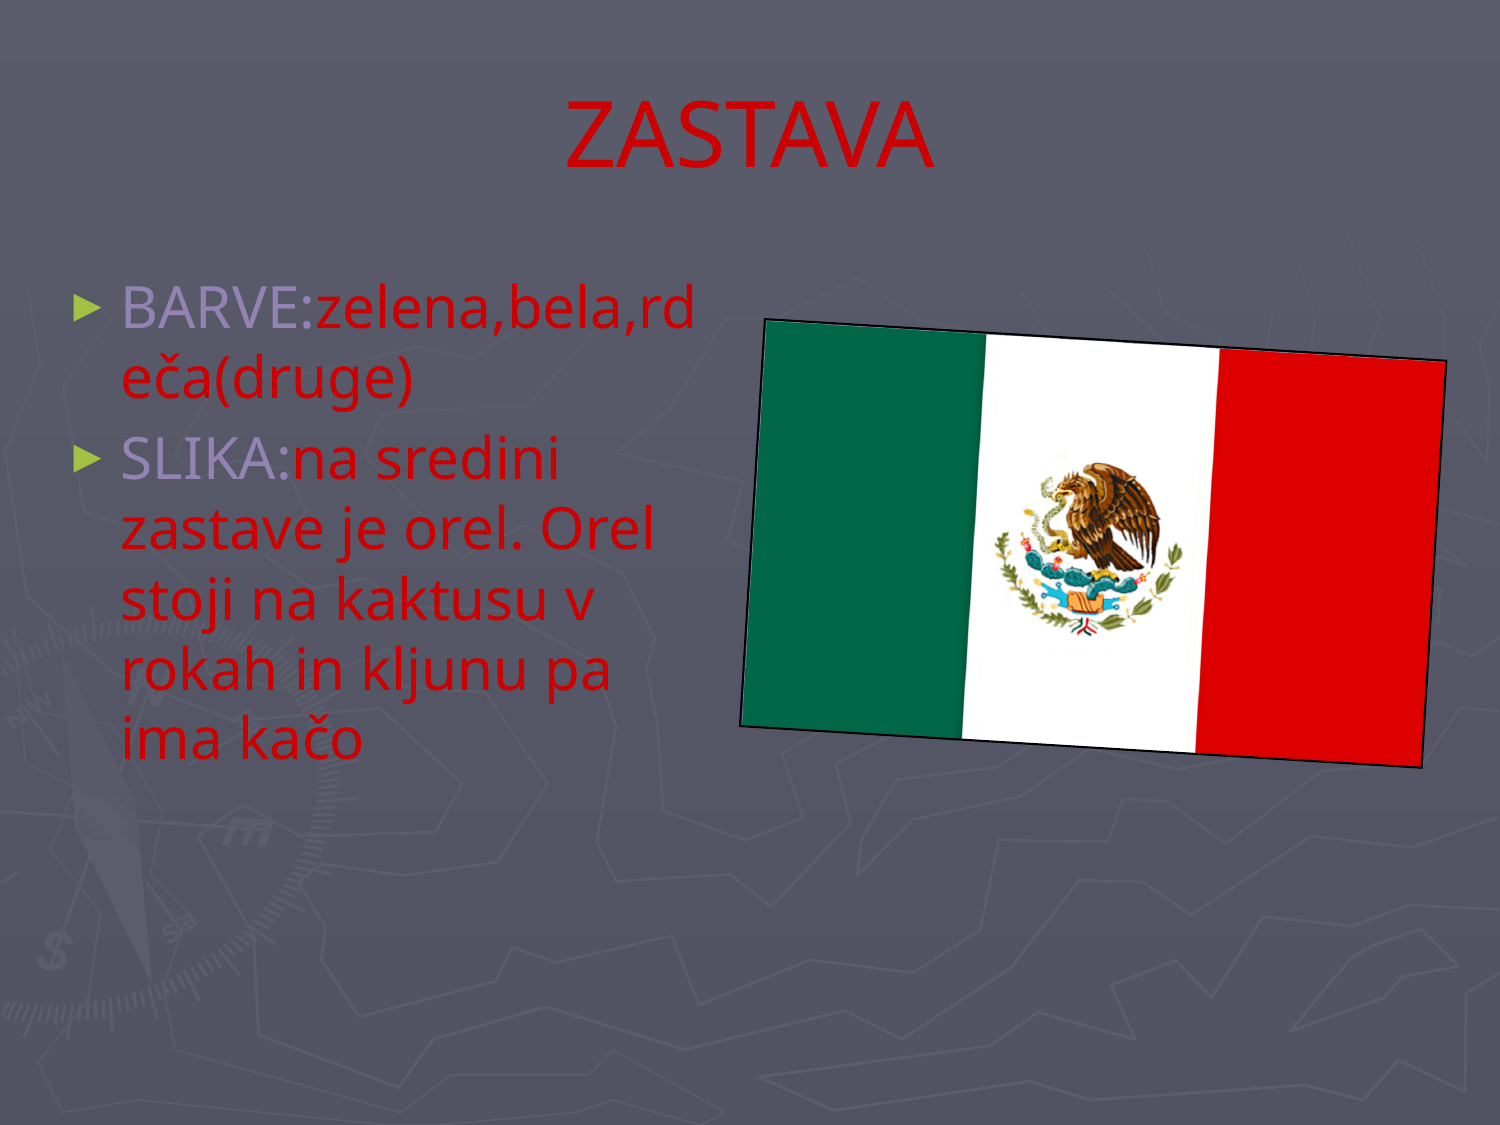

# ZASTAVA
BARVE:zelena,bela,rdeča(druge)
SLIKA:na sredini zastave je orel. Orel stoji na kaktusu v rokah in kljunu pa ima kačo